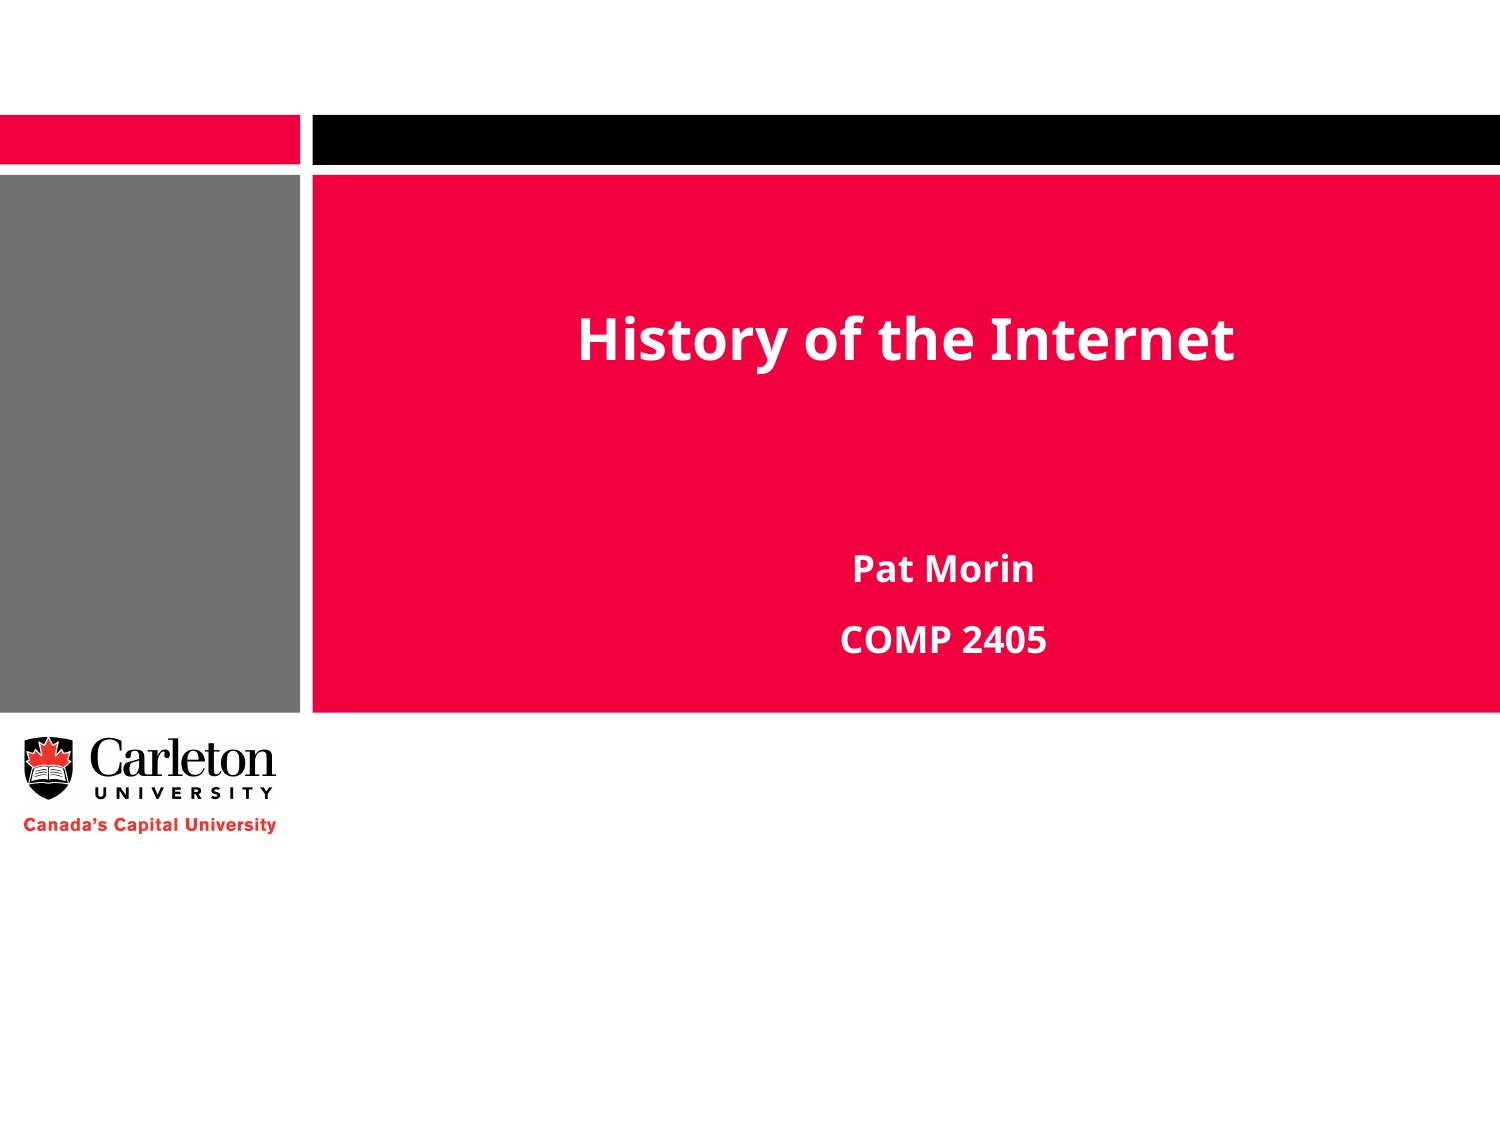

# History of the Internet
Pat Morin
COMP 2405